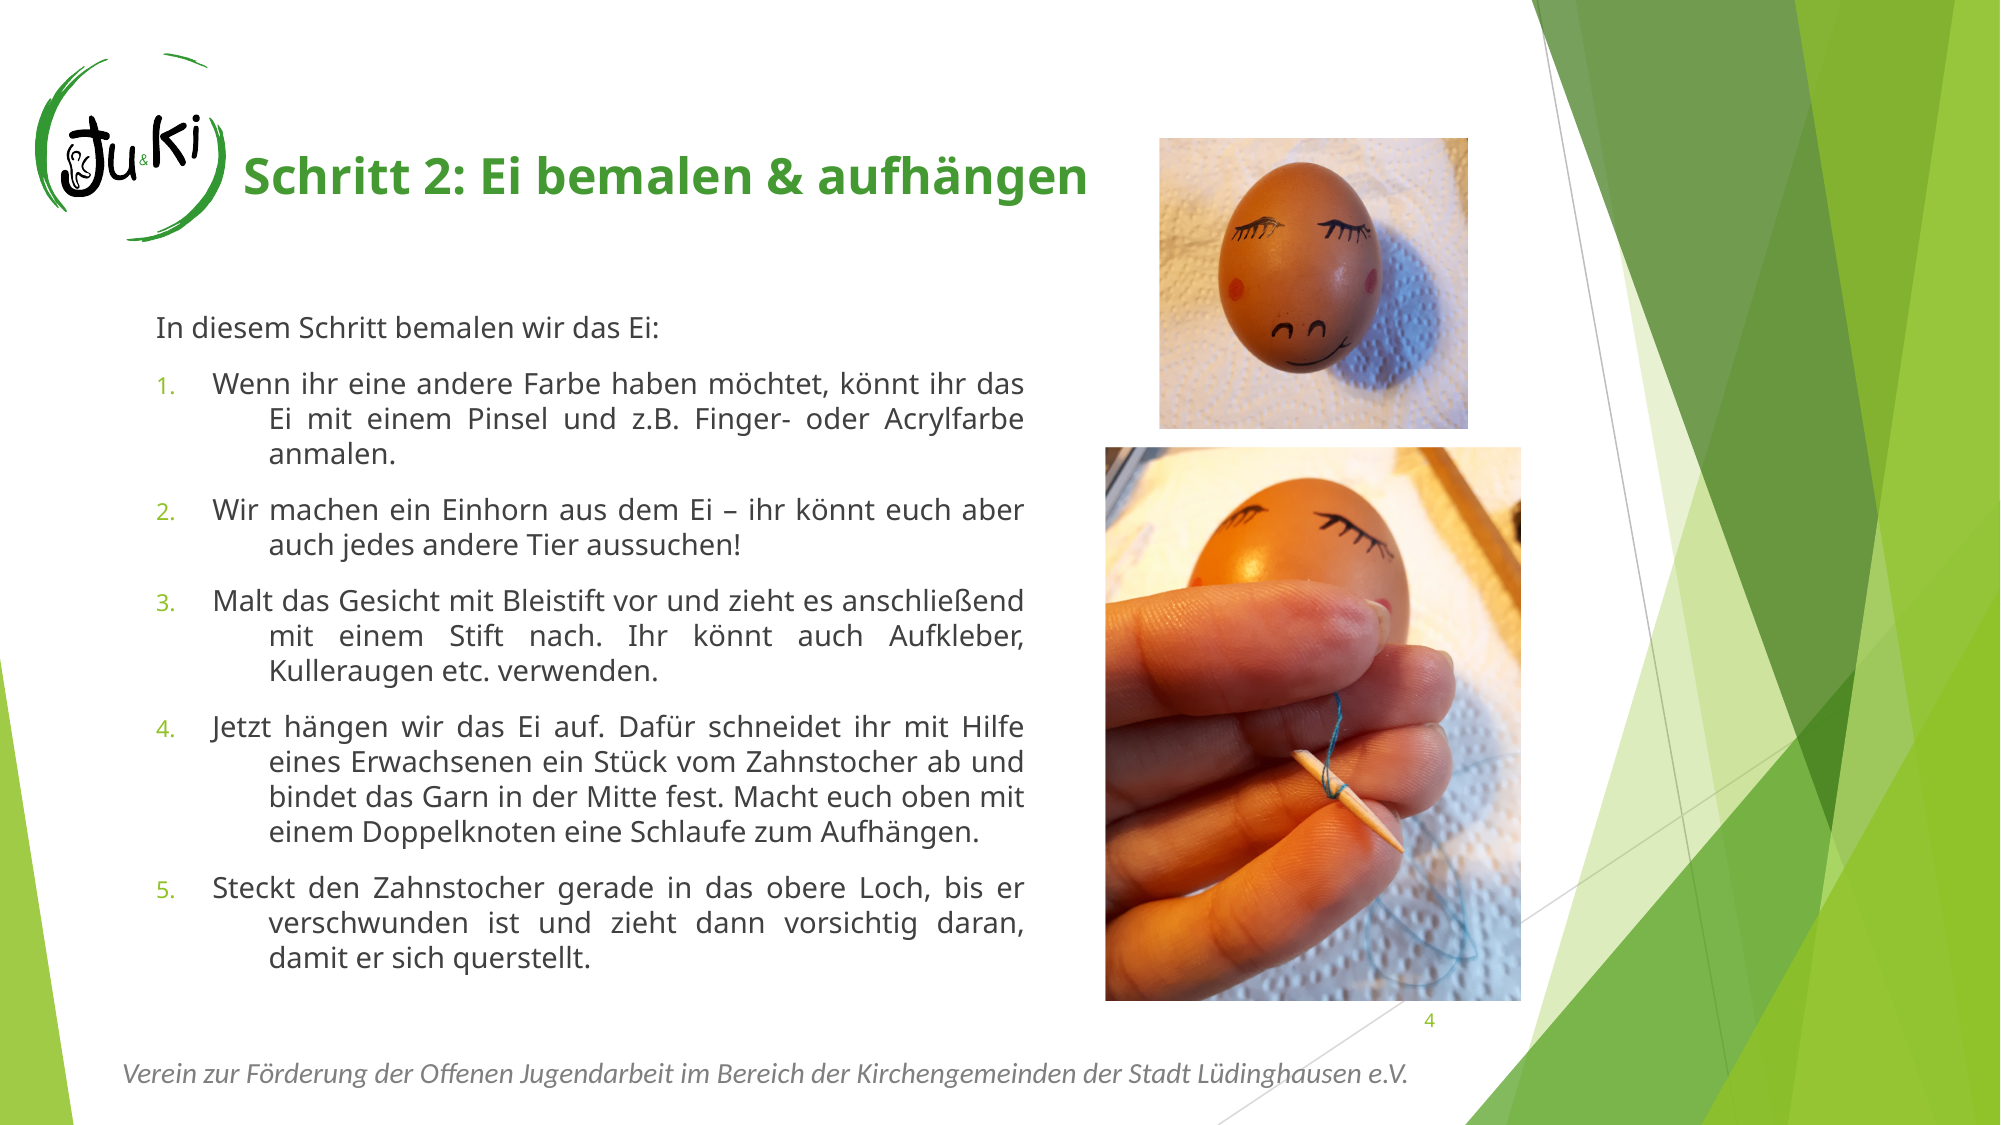

Schritt 2: Ei bemalen & aufhängen
# In diesem Schritt bemalen wir das Ei:
Wenn ihr eine andere Farbe haben möchtet, könnt ihr das Ei mit einem Pinsel und z.B. Finger- oder Acrylfarbe anmalen.
Wir machen ein Einhorn aus dem Ei – ihr könnt euch aber auch jedes andere Tier aussuchen!
Malt das Gesicht mit Bleistift vor und zieht es anschließend mit einem Stift nach. Ihr könnt auch Aufkleber, Kulleraugen etc. verwenden.
Jetzt hängen wir das Ei auf. Dafür schneidet ihr mit Hilfe eines Erwachsenen ein Stück vom Zahnstocher ab und bindet das Garn in der Mitte fest. Macht euch oben mit einem Doppelknoten eine Schlaufe zum Aufhängen.
Steckt den Zahnstocher gerade in das obere Loch, bis er verschwunden ist und zieht dann vorsichtig daran, damit er sich querstellt.
Verein zur Förderung der Offenen Jugendarbeit im Bereich der Kirchengemeinden der Stadt Lüdinghausen e.V.